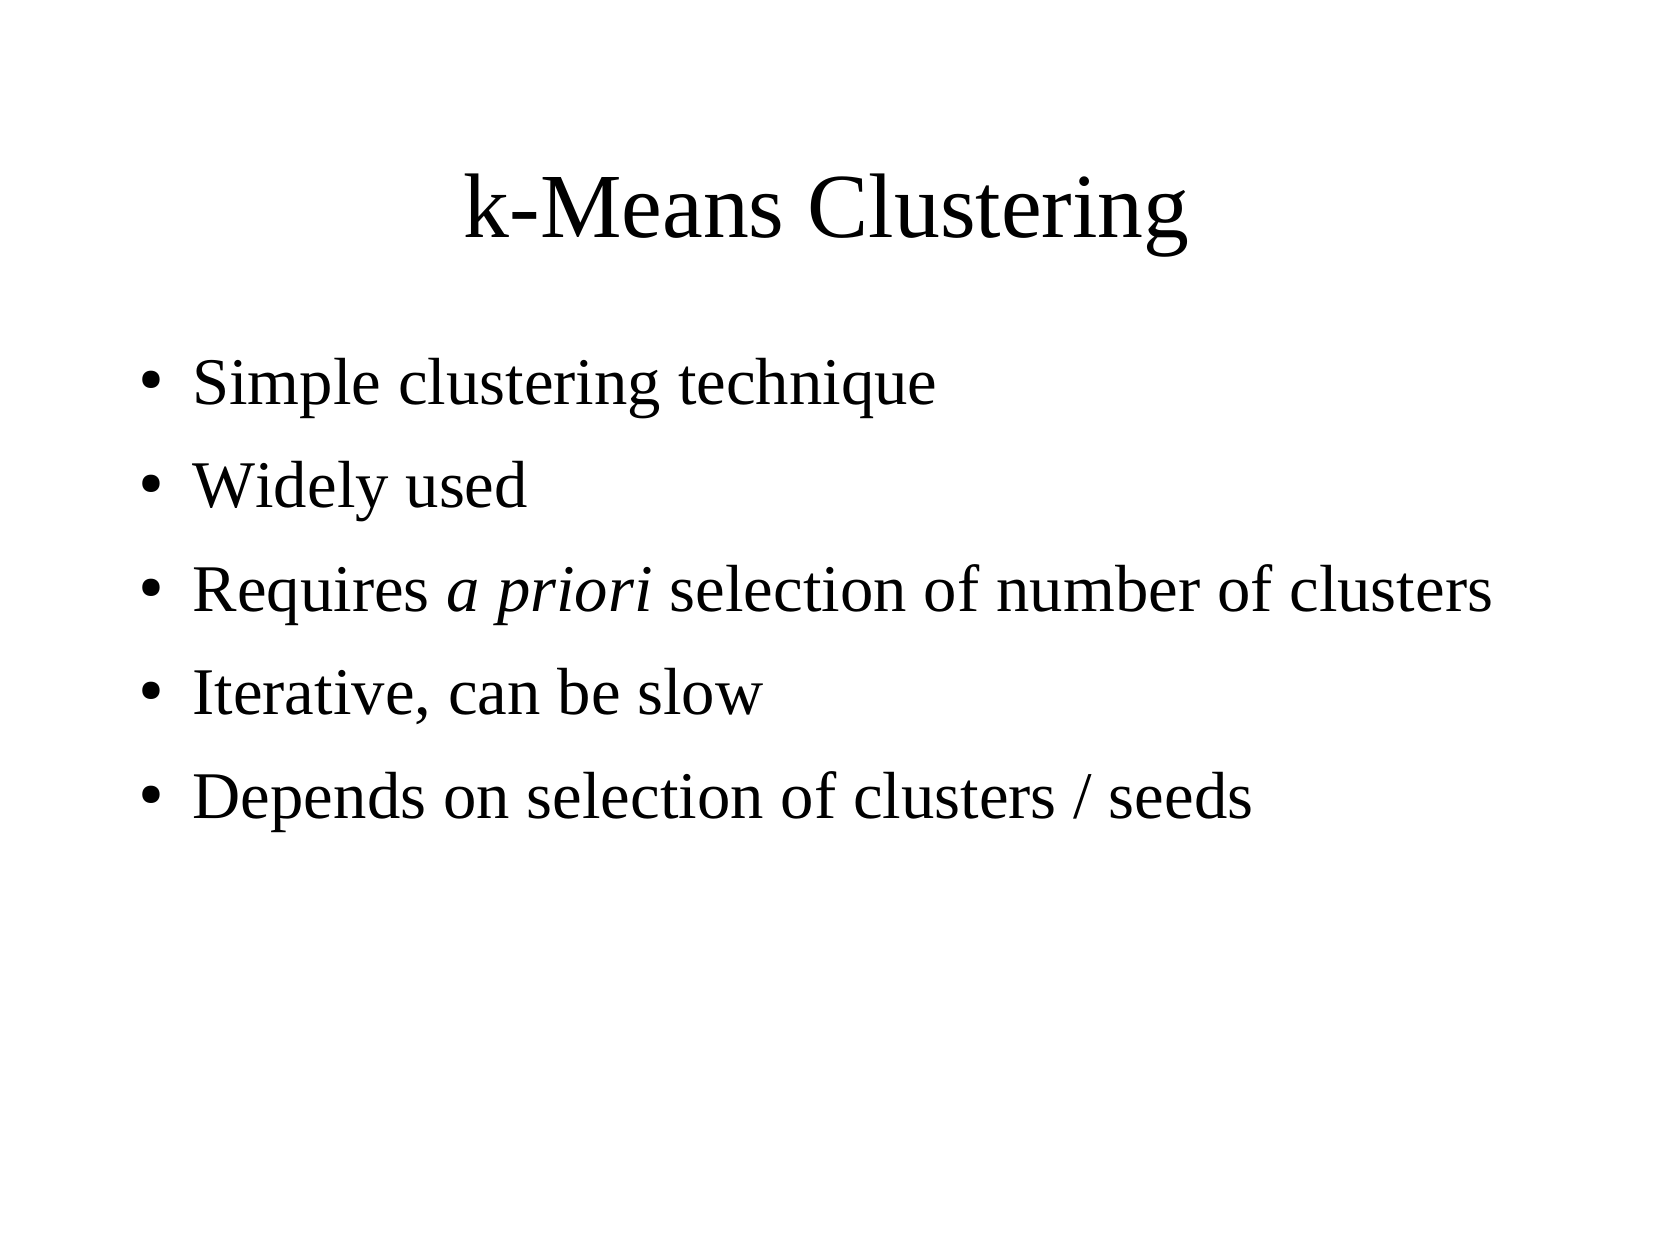

# k-Means Clustering
Simple clustering technique
Widely used
Requires a priori selection of number of clusters
Iterative, can be slow
Depends on selection of clusters / seeds